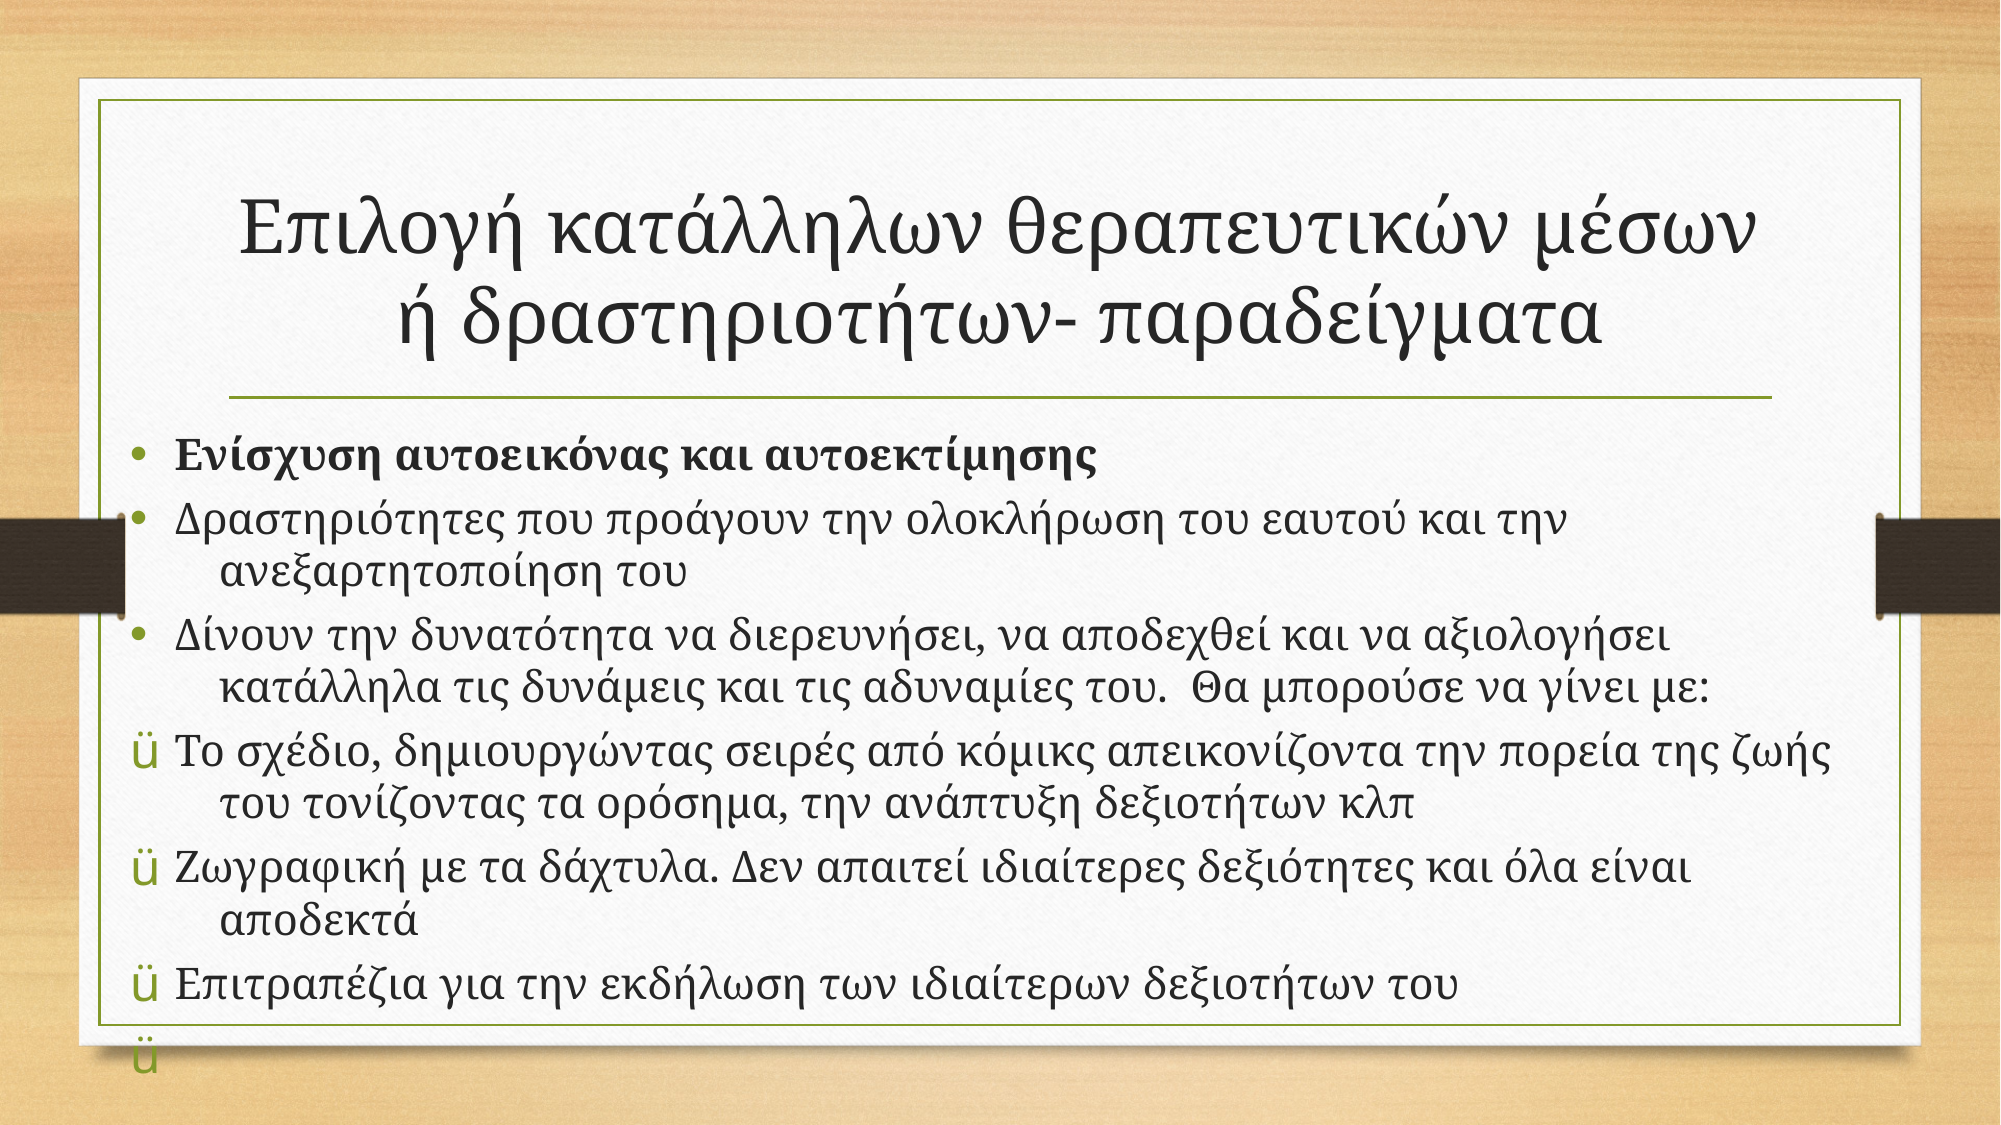

# Επιλογή κατάλληλων θεραπευτικών μέσων ή δραστηριοτήτων- παραδείγματα
Ενίσχυση αυτοεικόνας και αυτοεκτίμησης
Δραστηριότητες που προάγουν την ολοκλήρωση του εαυτού και την ανεξαρτητοποίηση του
Δίνουν την δυνατότητα να διερευνήσει, να αποδεχθεί και να αξιολογήσει κατάλληλα τις δυνάμεις και τις αδυναμίες του. Θα μπορούσε να γίνει με:
Το σχέδιο, δημιουργώντας σειρές από κόμικς απεικονίζοντα την πορεία της ζωής του τονίζοντας τα ορόσημα, την ανάπτυξη δεξιοτήτων κλπ
Ζωγραφική με τα δάχτυλα. Δεν απαιτεί ιδιαίτερες δεξιότητες και όλα είναι αποδεκτά
Επιτραπέζια για την εκδήλωση των ιδιαίτερων δεξιοτήτων του